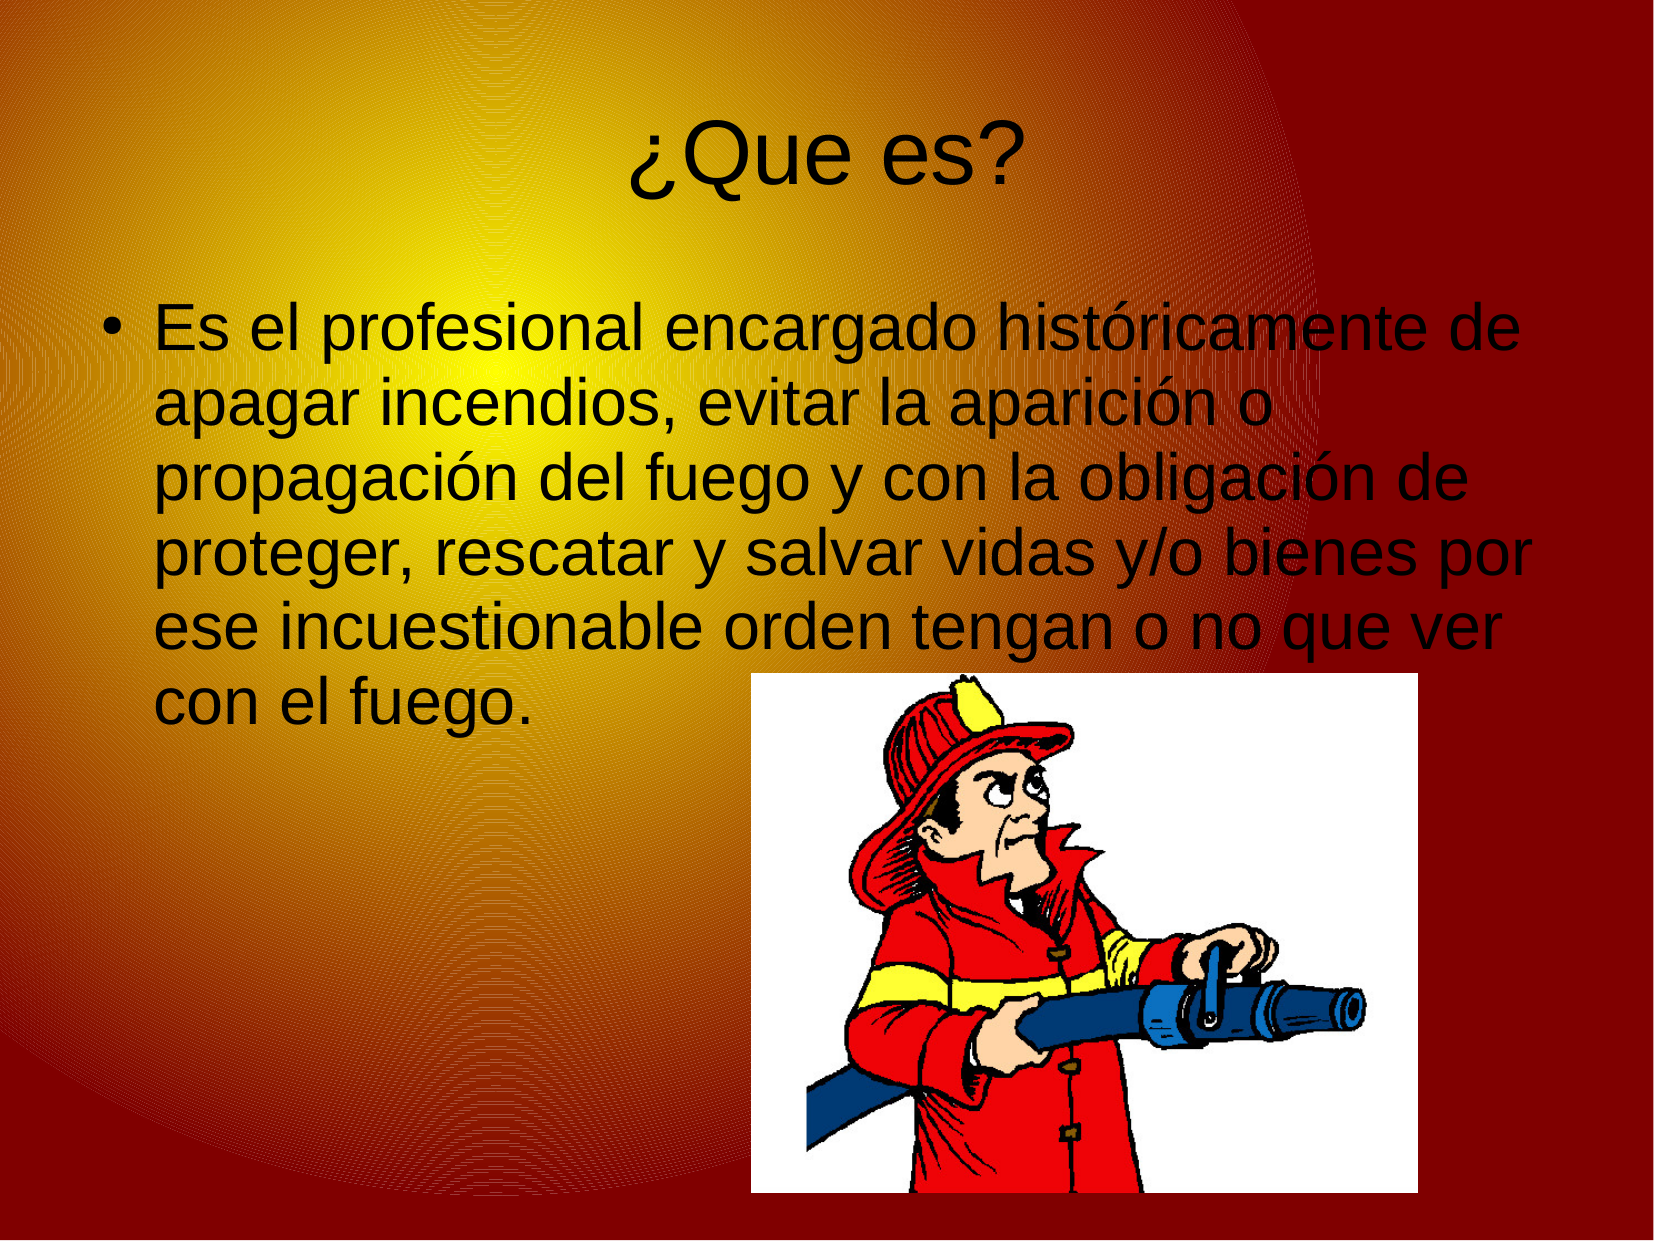

# ¿Que es?
Es el profesional encargado históricamente de apagar incendios, evitar la aparición o propagación del fuego y con la obligación de proteger, rescatar y salvar vidas y/o bienes por ese incuestionable orden tengan o no que ver con el fuego.